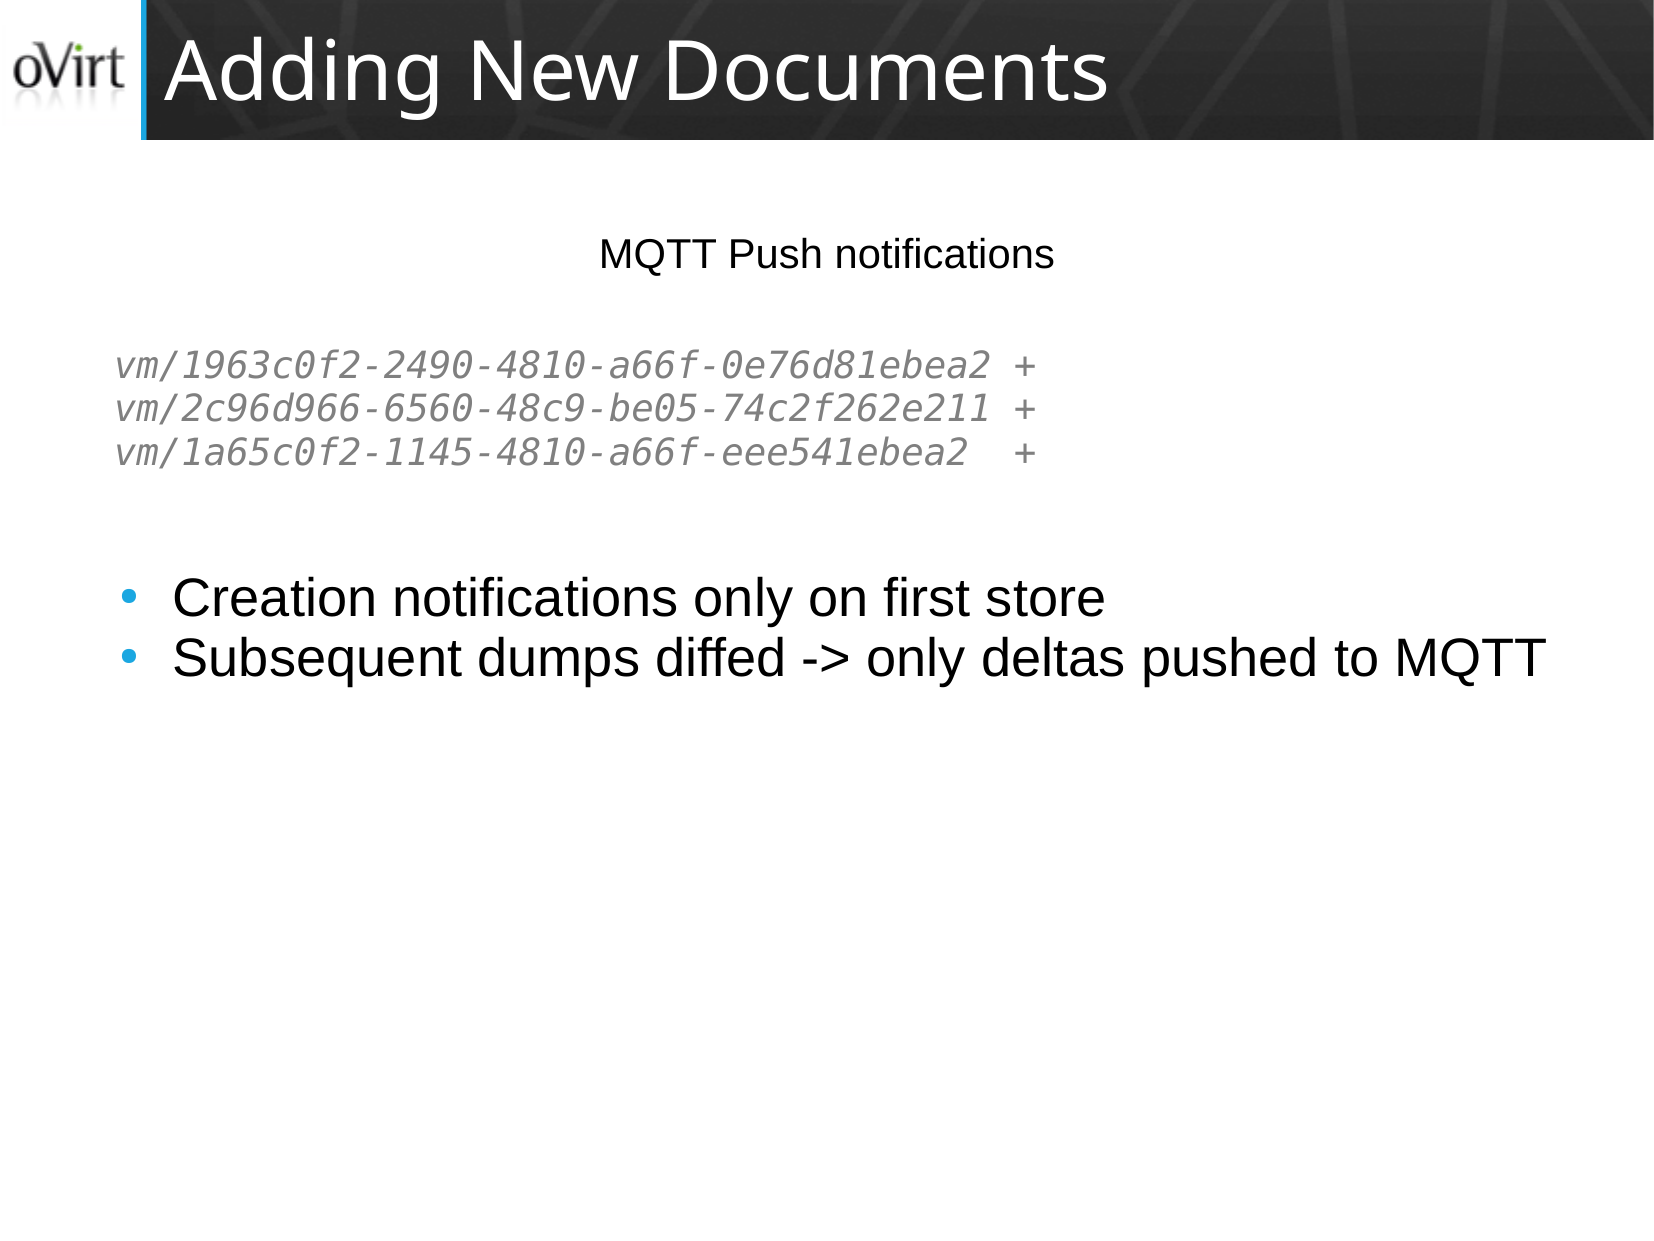

# Adding New Documents
MQTT Push notifications
vm/1963c0f2-2490-4810-a66f-0e76d81ebea2 +
vm/2c96d966-6560-48c9-be05-74c2f262e211 +
vm/1a65c0f2-1145-4810-a66f-eee541ebea2 +
Creation notifications only on first store
Subsequent dumps diffed -> only deltas pushed to MQTT